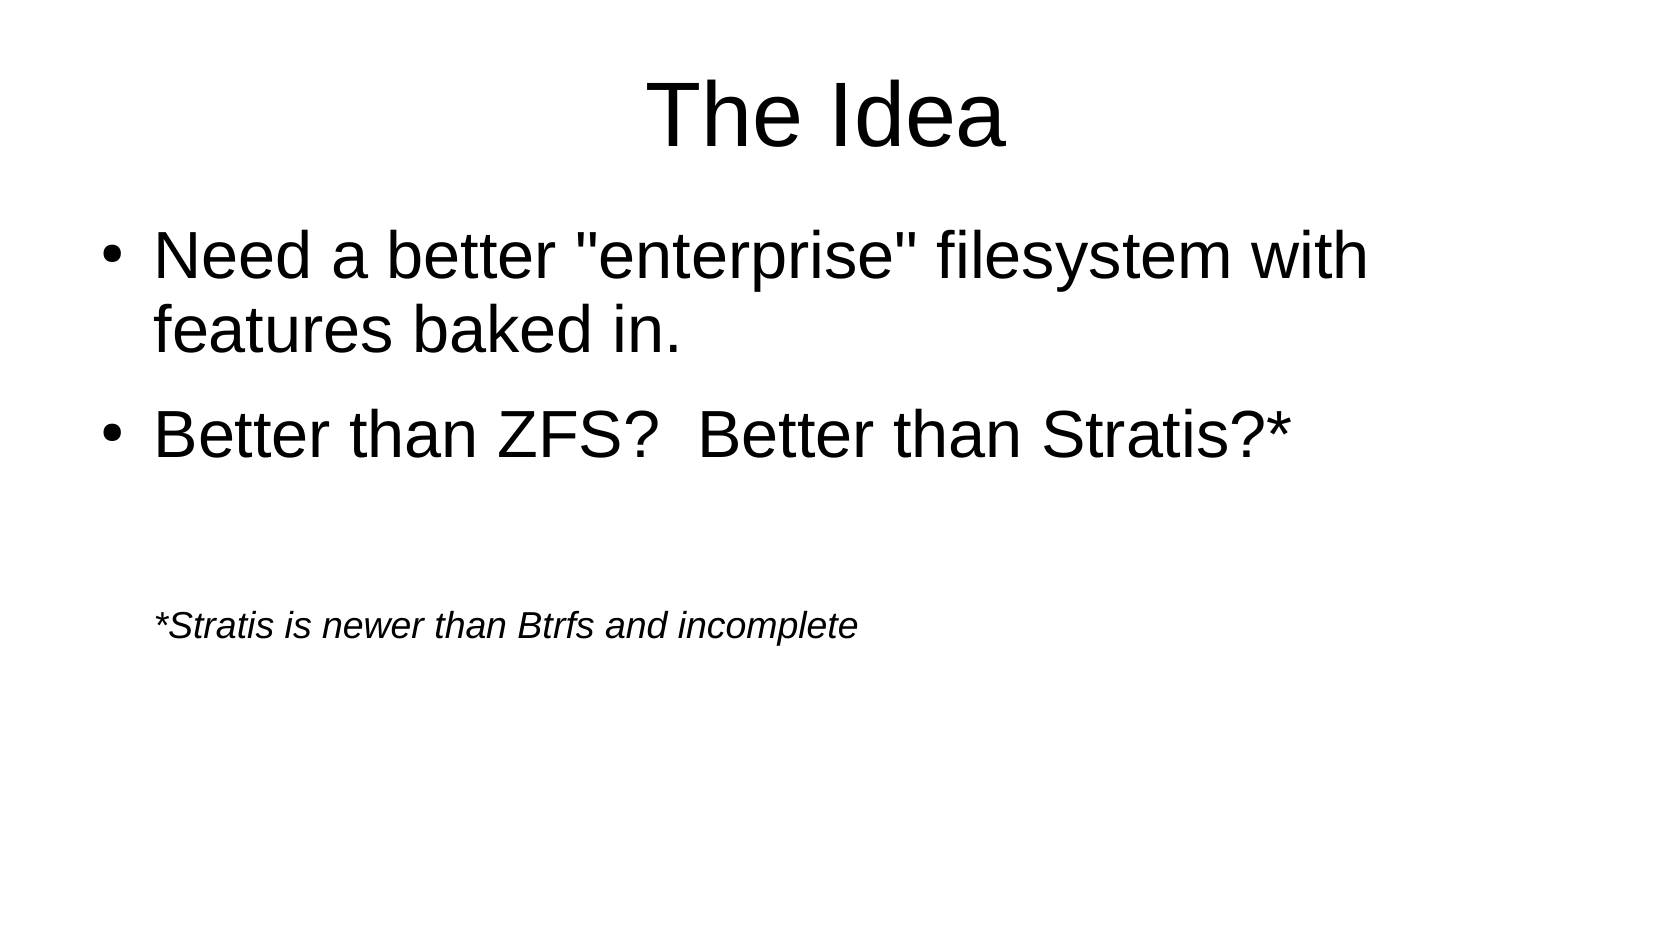

# The Idea
Need a better "enterprise" filesystem with features baked in.
Better than ZFS? Better than Stratis?*
*Stratis is newer than Btrfs and incomplete